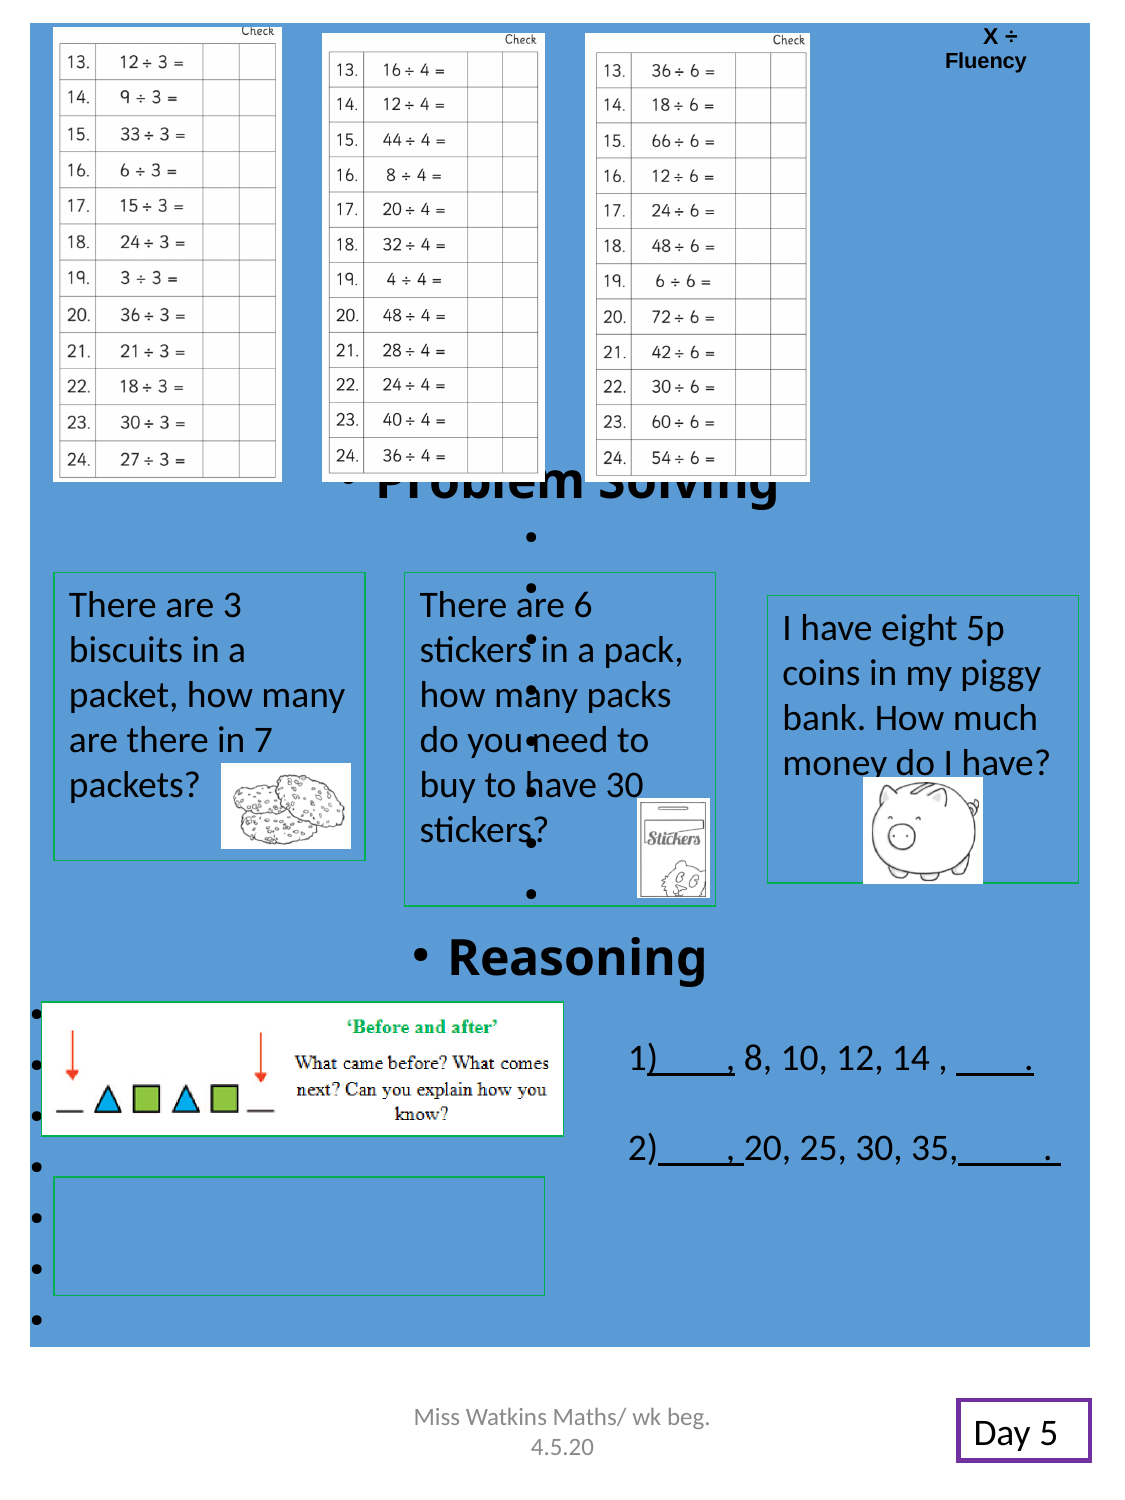

| X ÷ Fluency |
| --- |
| Problem Solving |
| Reasoning |
There are 3 biscuits in a packet, how many are there in 7 packets?
There are 6 stickers in a pack, how many packs do you need to buy to have 30 stickers?
I have eight 5p coins in my piggy bank. How much money do I have?
1) , 8, 10, 12, 14 , .
2) , 20, 25, 30, 35, .
Miss Watkins Maths/ wk beg. 4.5.20
Day 5